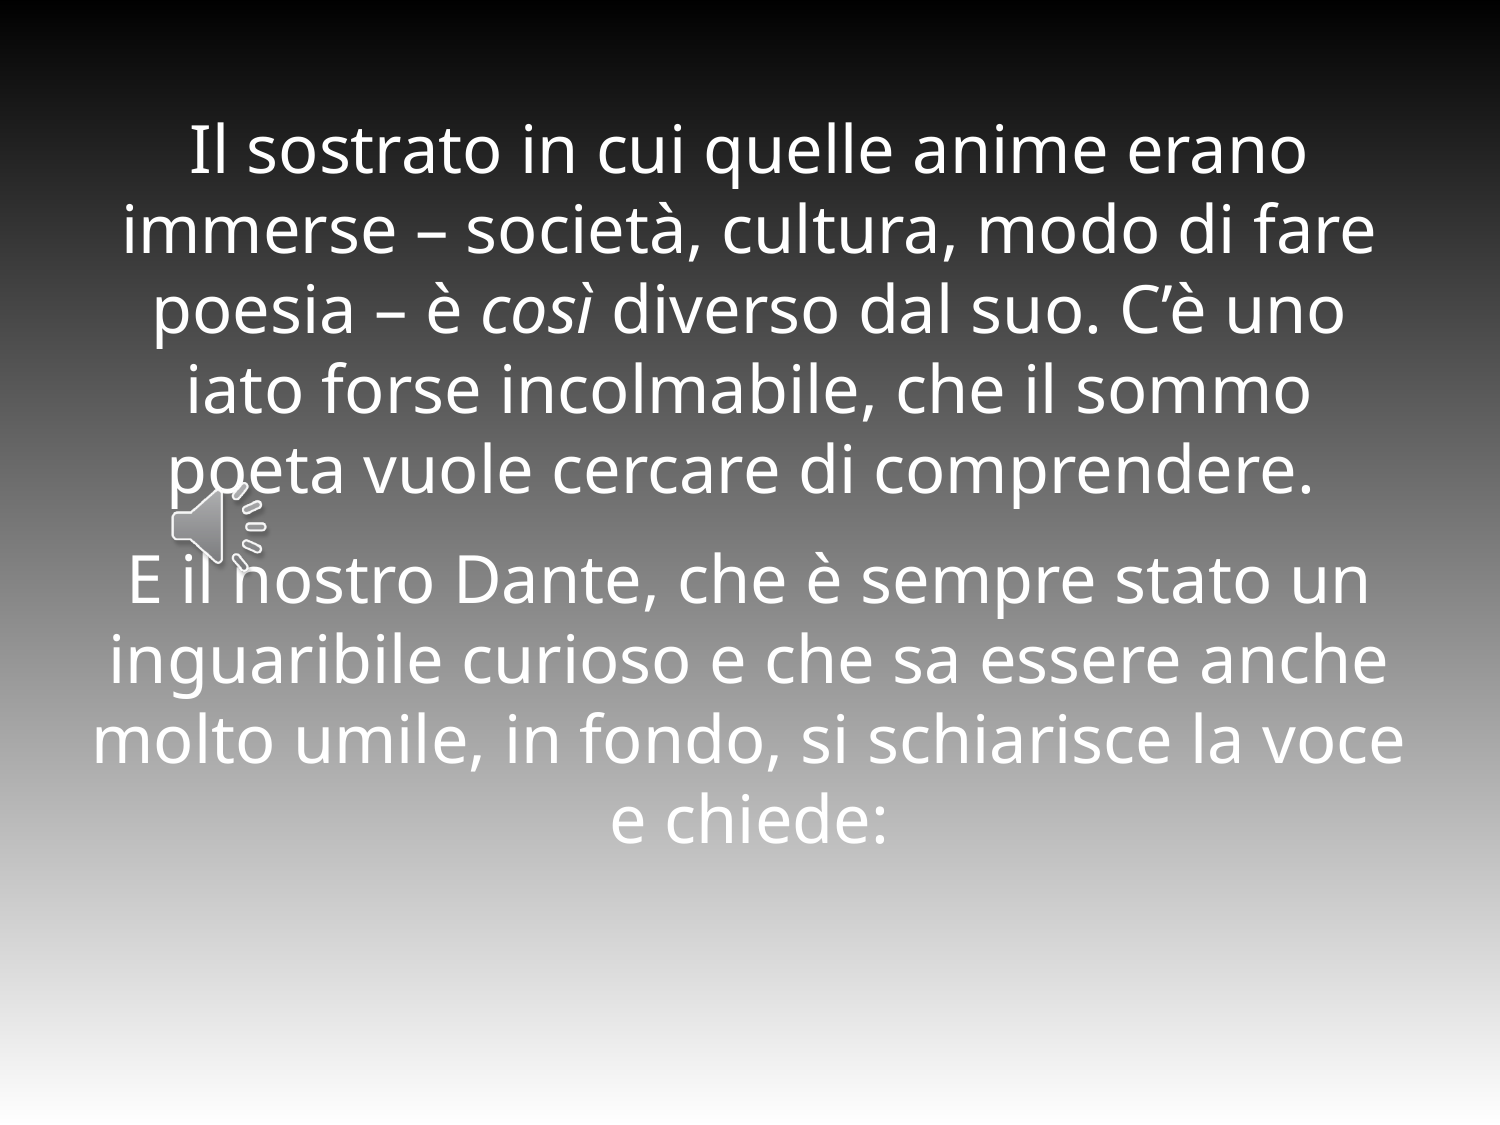

# Il sostrato in cui quelle anime erano immerse – società, cultura, modo di fare poesia – è così diverso dal suo. C’è uno iato forse incolmabile, che il sommo poeta vuole cercare di comprendere.
E il nostro Dante, che è sempre stato un inguaribile curioso e che sa essere anche molto umile, in fondo, si schiarisce la voce e chiede: